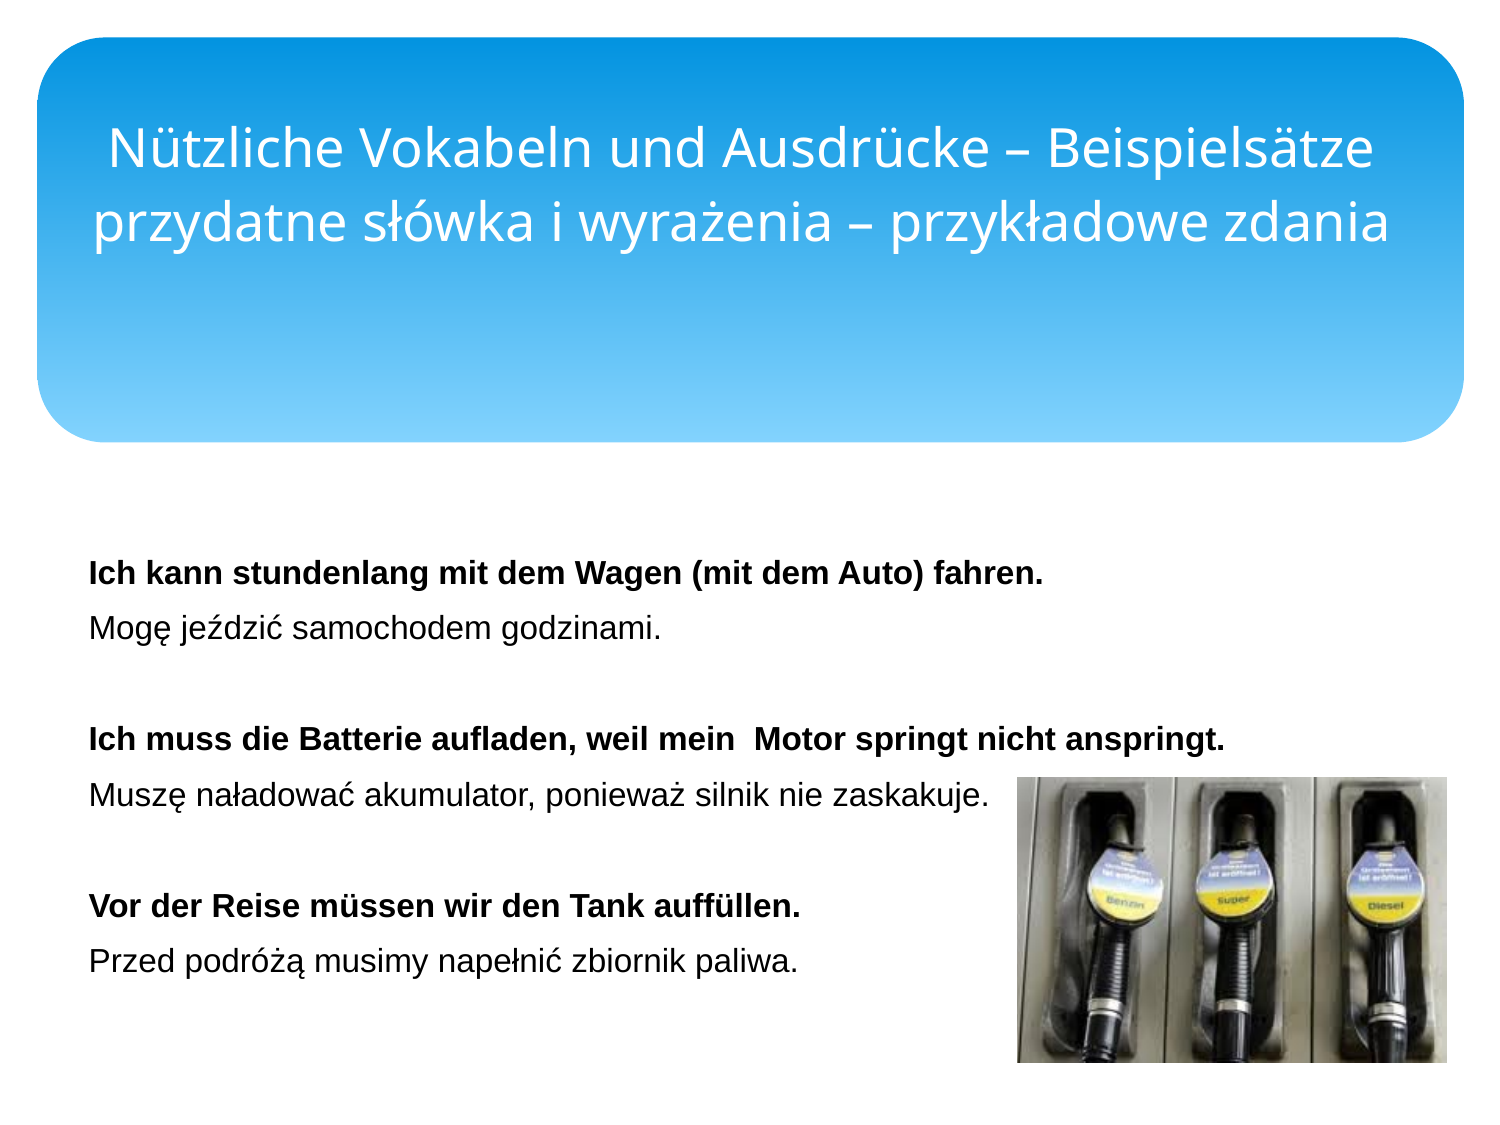

# Nützliche Vokabeln und Ausdrücke – Beispielsätze przydatne słówka i wyrażenia – przykładowe zdania
Ich kann stundenlang mit dem Wagen (mit dem Auto) fahren.
Mogę jeździć samochodem godzinami.
Ich muss die Batterie aufladen, weil mein Motor springt nicht anspringt.
Muszę naładować akumulator, ponieważ silnik nie zaskakuje.
Vor der Reise müssen wir den Tank auffüllen.
Przed podróżą musimy napełnić zbiornik paliwa.